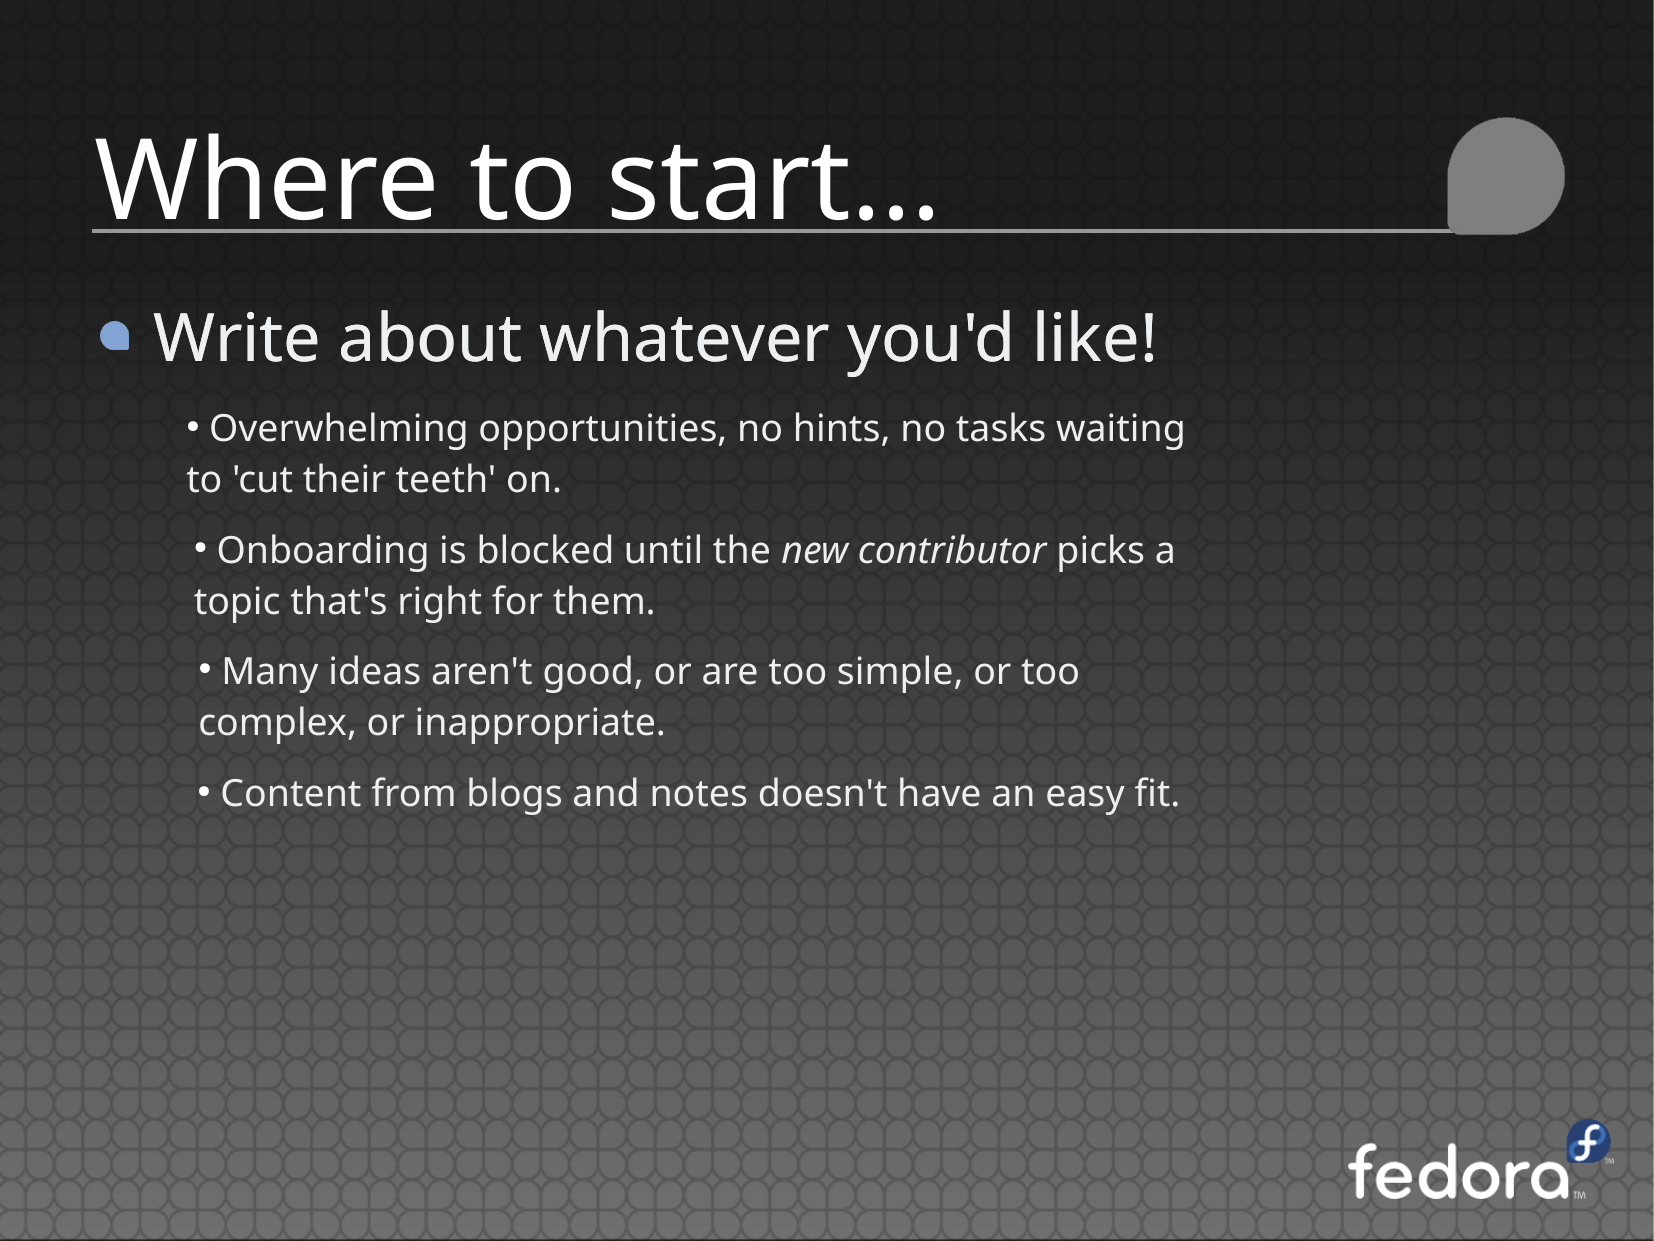

Where to start...
# Write about whatever you'd like!
Write about whatever you'd like!
 Overwhelming opportunities, no hints, no tasks waiting to 'cut their teeth' on.
 Onboarding is blocked until the new contributor picks a topic that's right for them.
 Many ideas aren't good, or are too simple, or too complex, or inappropriate.
 Content from blogs and notes doesn't have an easy fit.